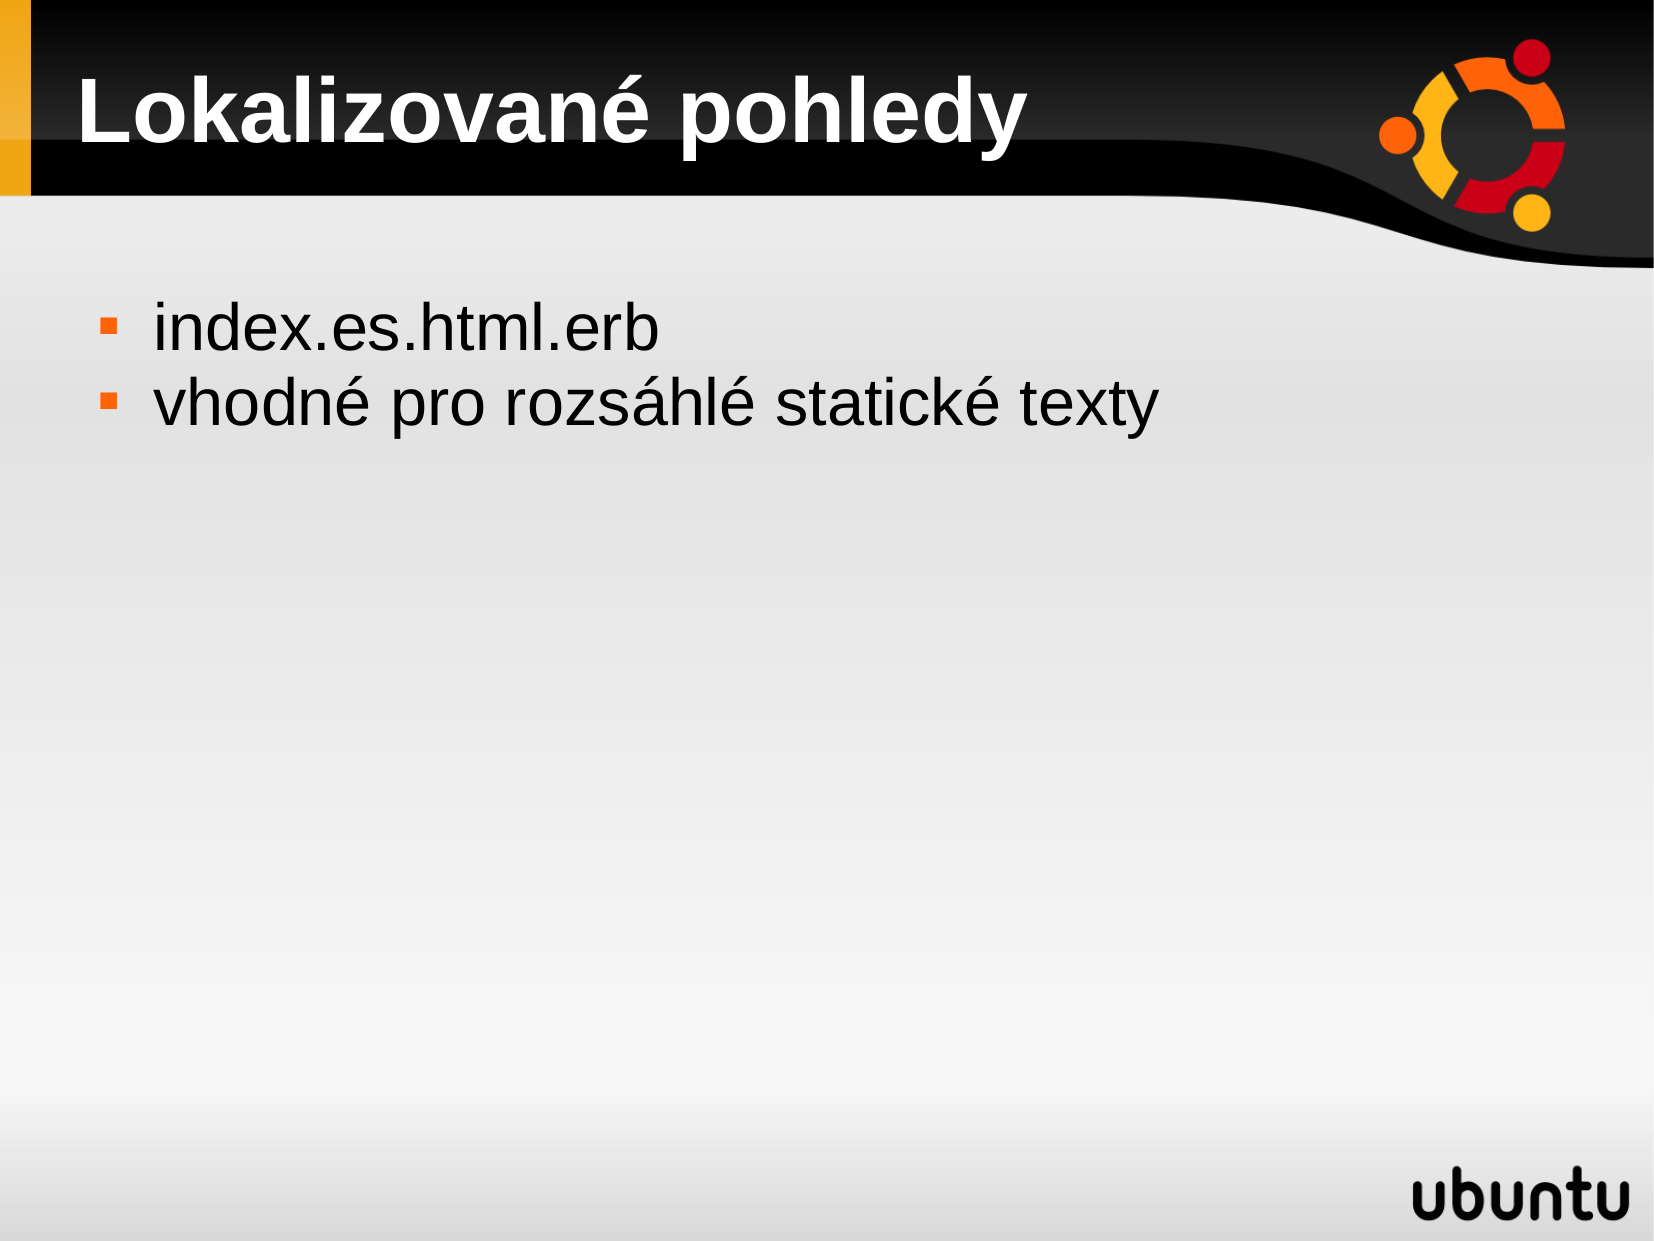

# Lokalizované pohledy
index.es.html.erb
vhodné pro rozsáhlé statické texty